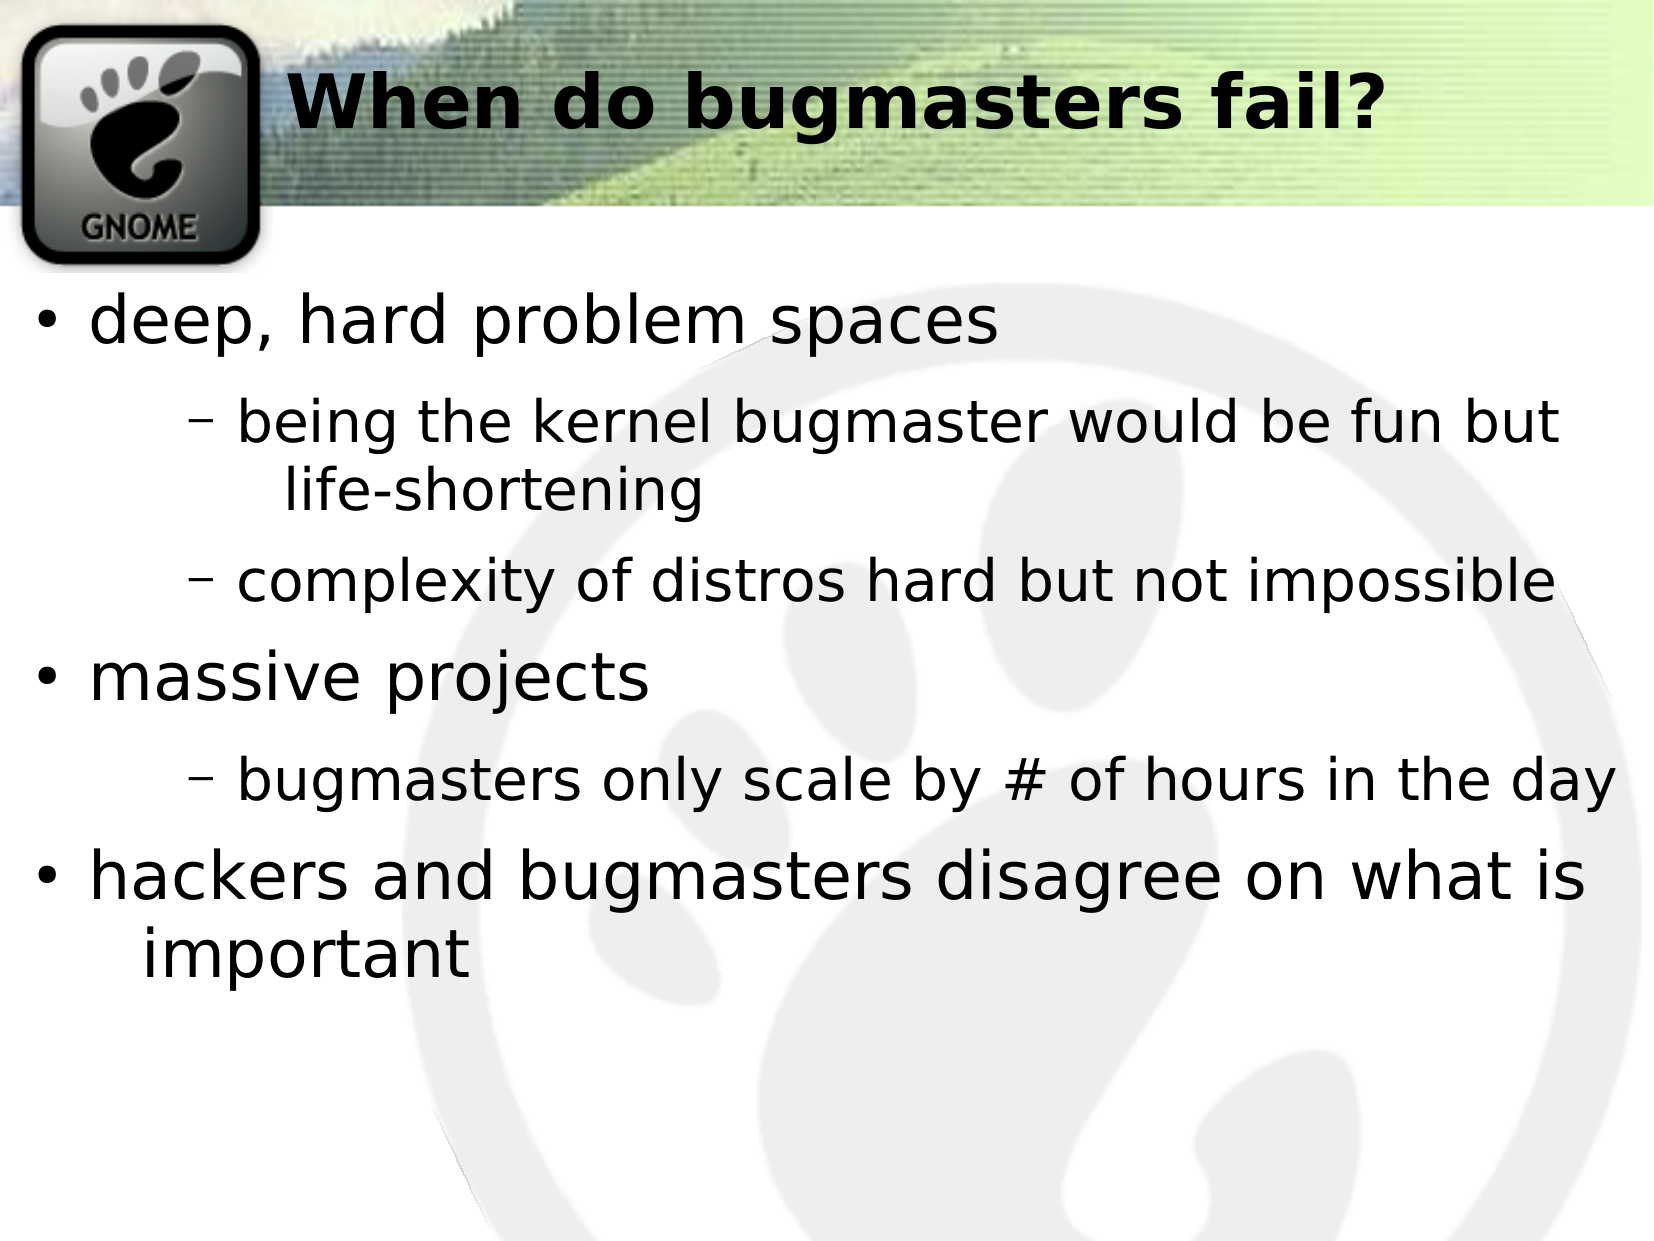

# When do bugmasters fail?
deep, hard problem spaces
being the kernel bugmaster would be fun but life-shortening
complexity of distros hard but not impossible
massive projects
bugmasters only scale by # of hours in the day
hackers and bugmasters disagree on what is important